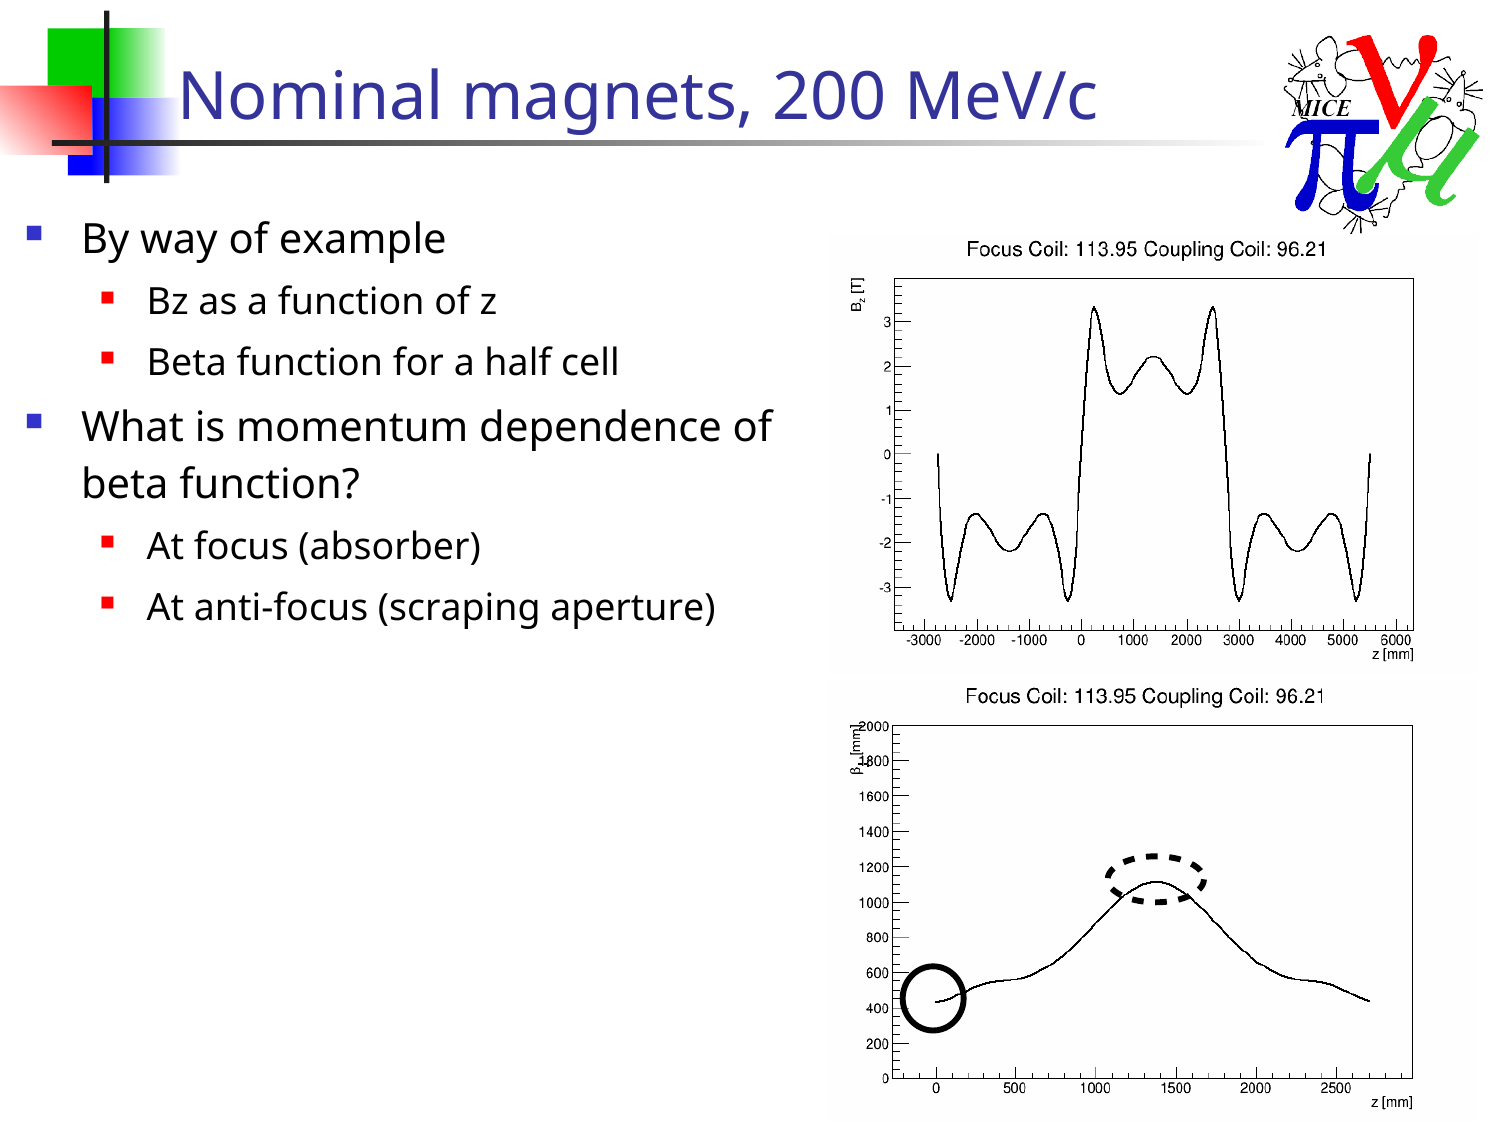

# Nominal magnets, 200 MeV/c
By way of example
Bz as a function of z
Beta function for a half cell
What is momentum dependence of beta function?
At focus (absorber)
At anti-focus (scraping aperture)